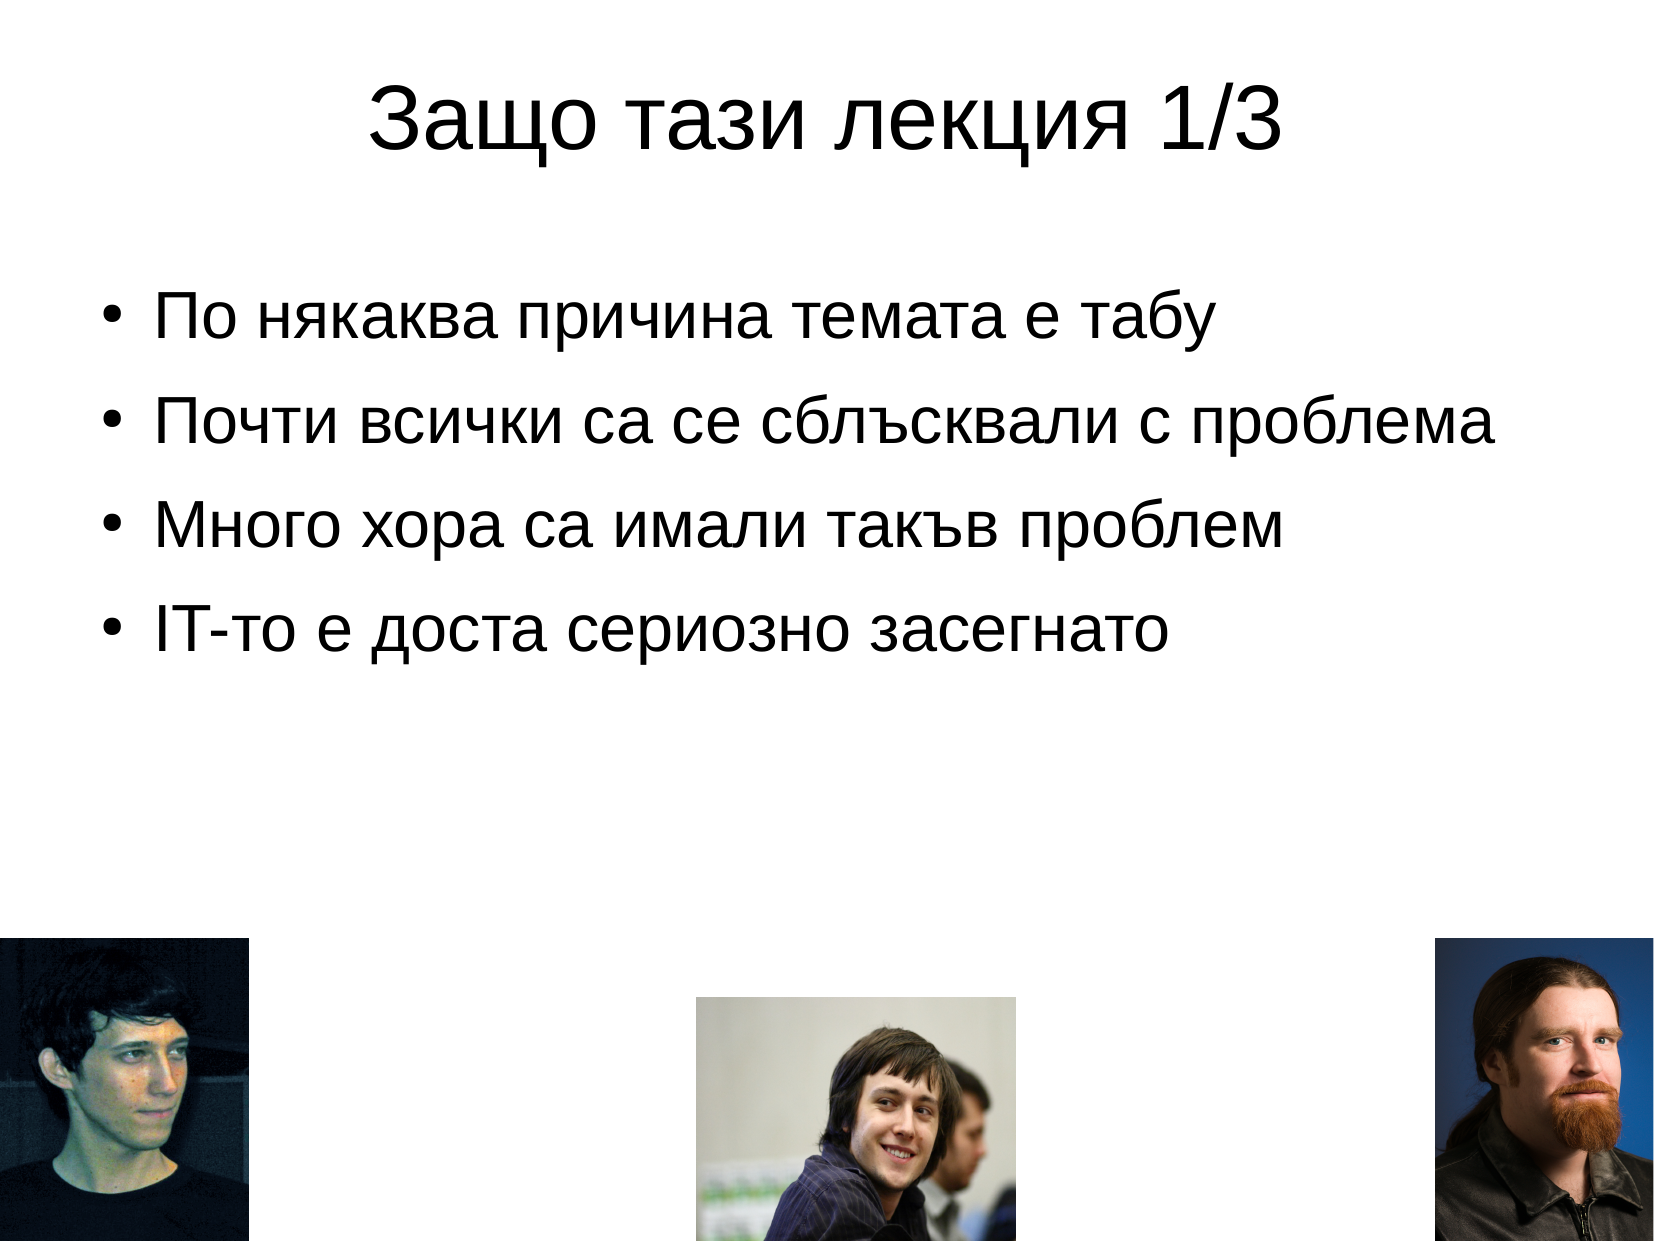

# Защо тази лекция 1/3
По някаква причина темата е табу
Почти всички са се сблъсквали с проблема
Много хора са имали такъв проблем
IT-то е доста сериозно засегнато